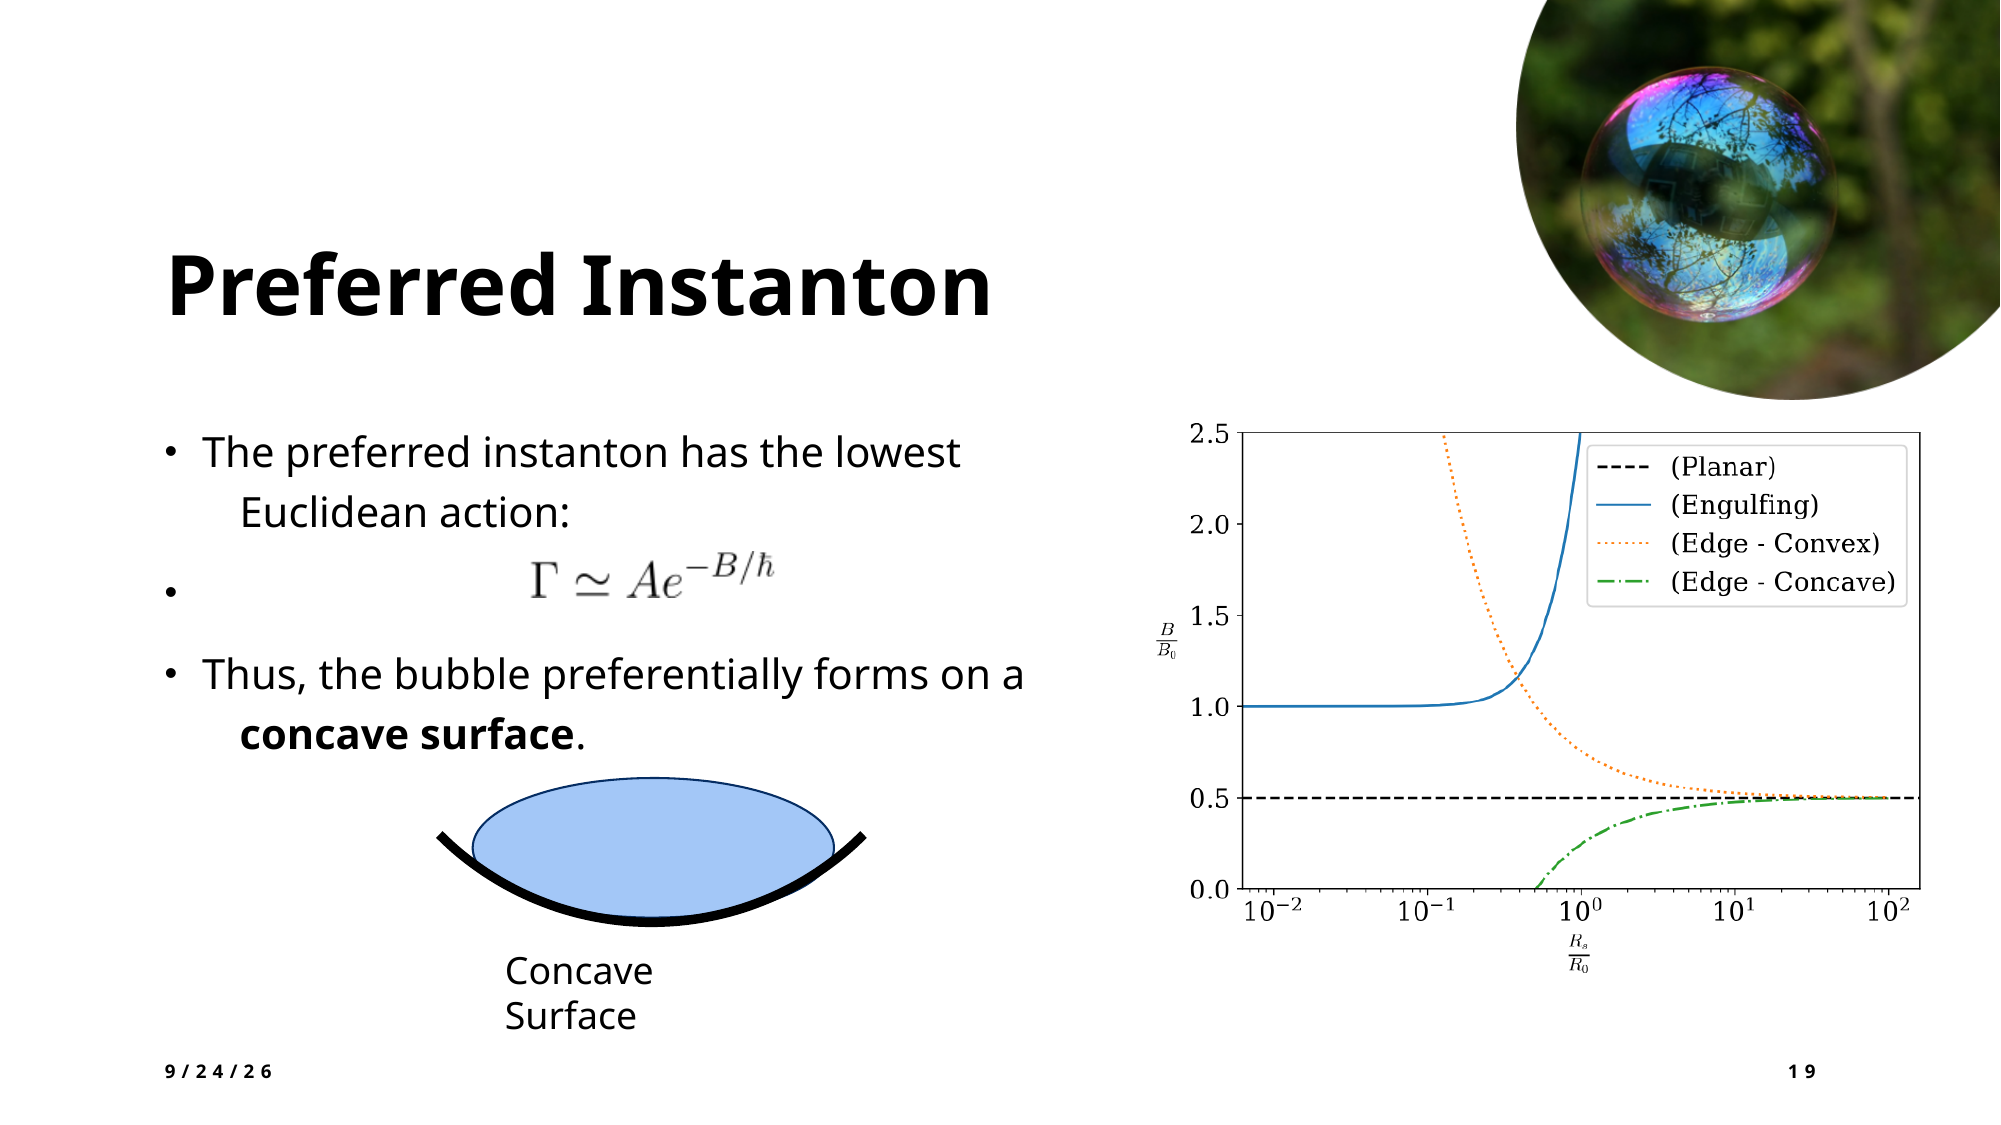

Concave Surface
# Preferred Instanton
The preferred instanton has the lowest Euclidean action:
Thus, the bubble preferentially forms on a concave surface.